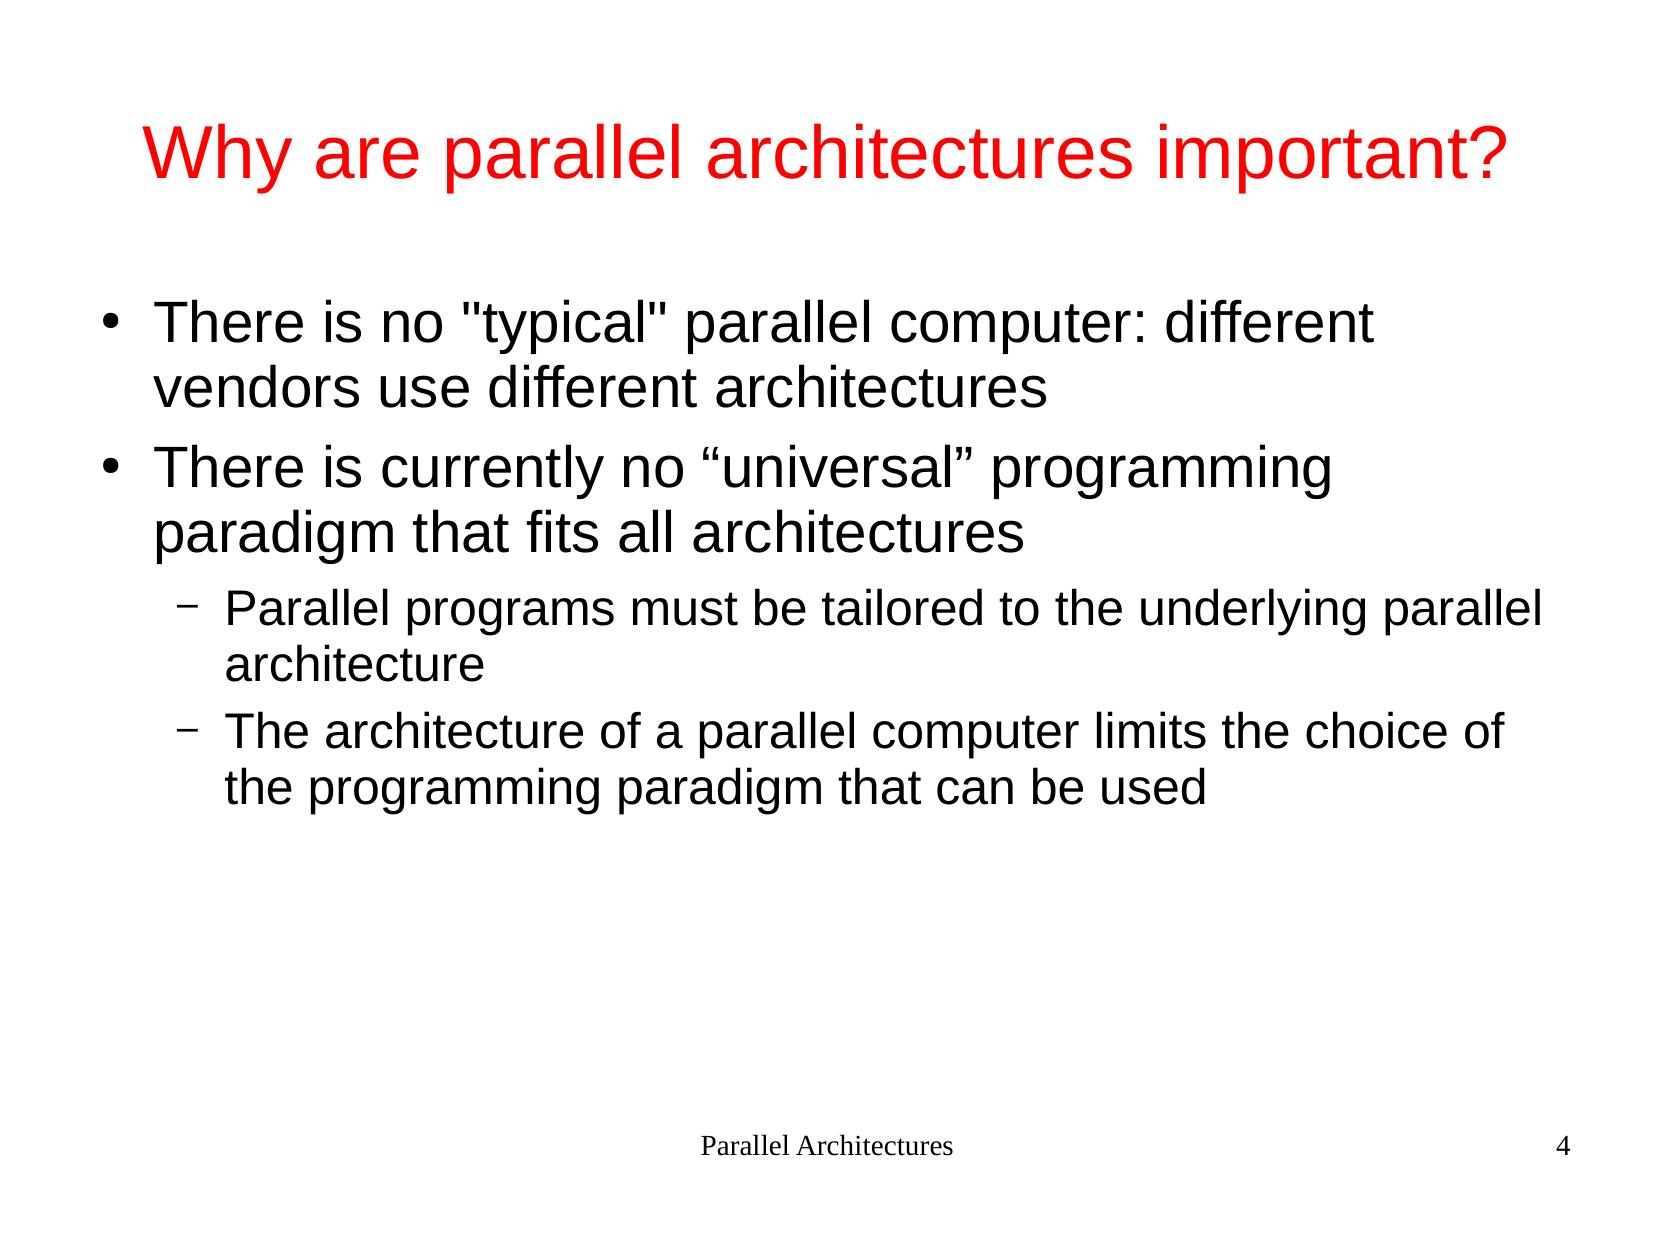

# Why are parallel architectures important?
There is no "typical" parallel computer: different vendors use different architectures
There is currently no “universal” programming paradigm that fits all architectures
Parallel programs must be tailored to the underlying parallel architecture
The architecture of a parallel computer limits the choice of the programming paradigm that can be used
Parallel Architectures
4